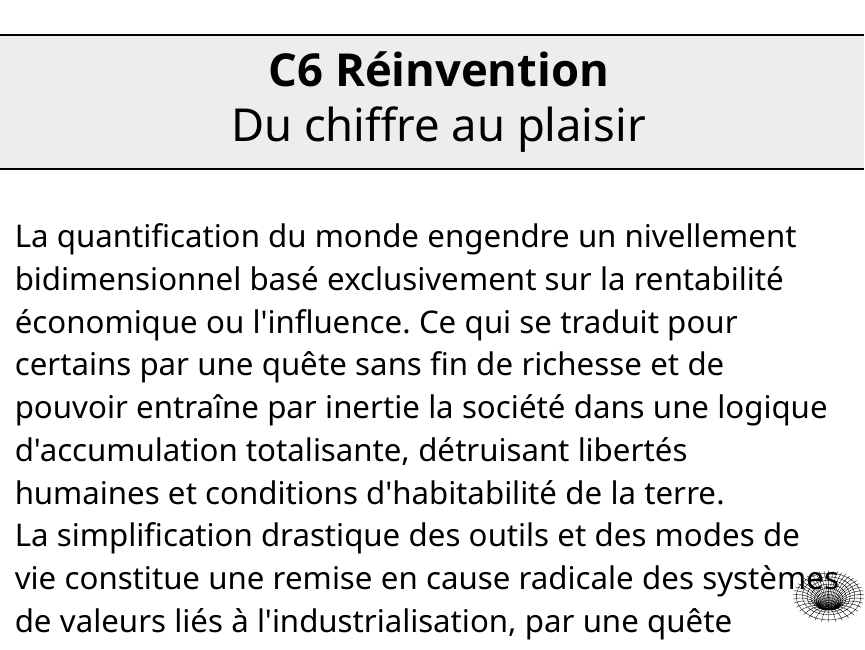

# C6 Réinvention Du chiffre au plaisir
La quantification du monde engendre un nivellement bidimensionnel basé exclusivement sur la rentabilité économique ou l'influence. Ce qui se traduit pour certains par une quête sans fin de richesse et de pouvoir entraîne par inertie la société dans une logique d'accumulation totalisante, détruisant libertés humaines et conditions d'habitabilité de la terre.
La simplification drastique des outils et des modes de vie constitue une remise en cause radicale des systèmes de valeurs liés à l'industrialisation, par une quête d'émancipation personnelle et collective.
Voilà la voie de la low-tech.